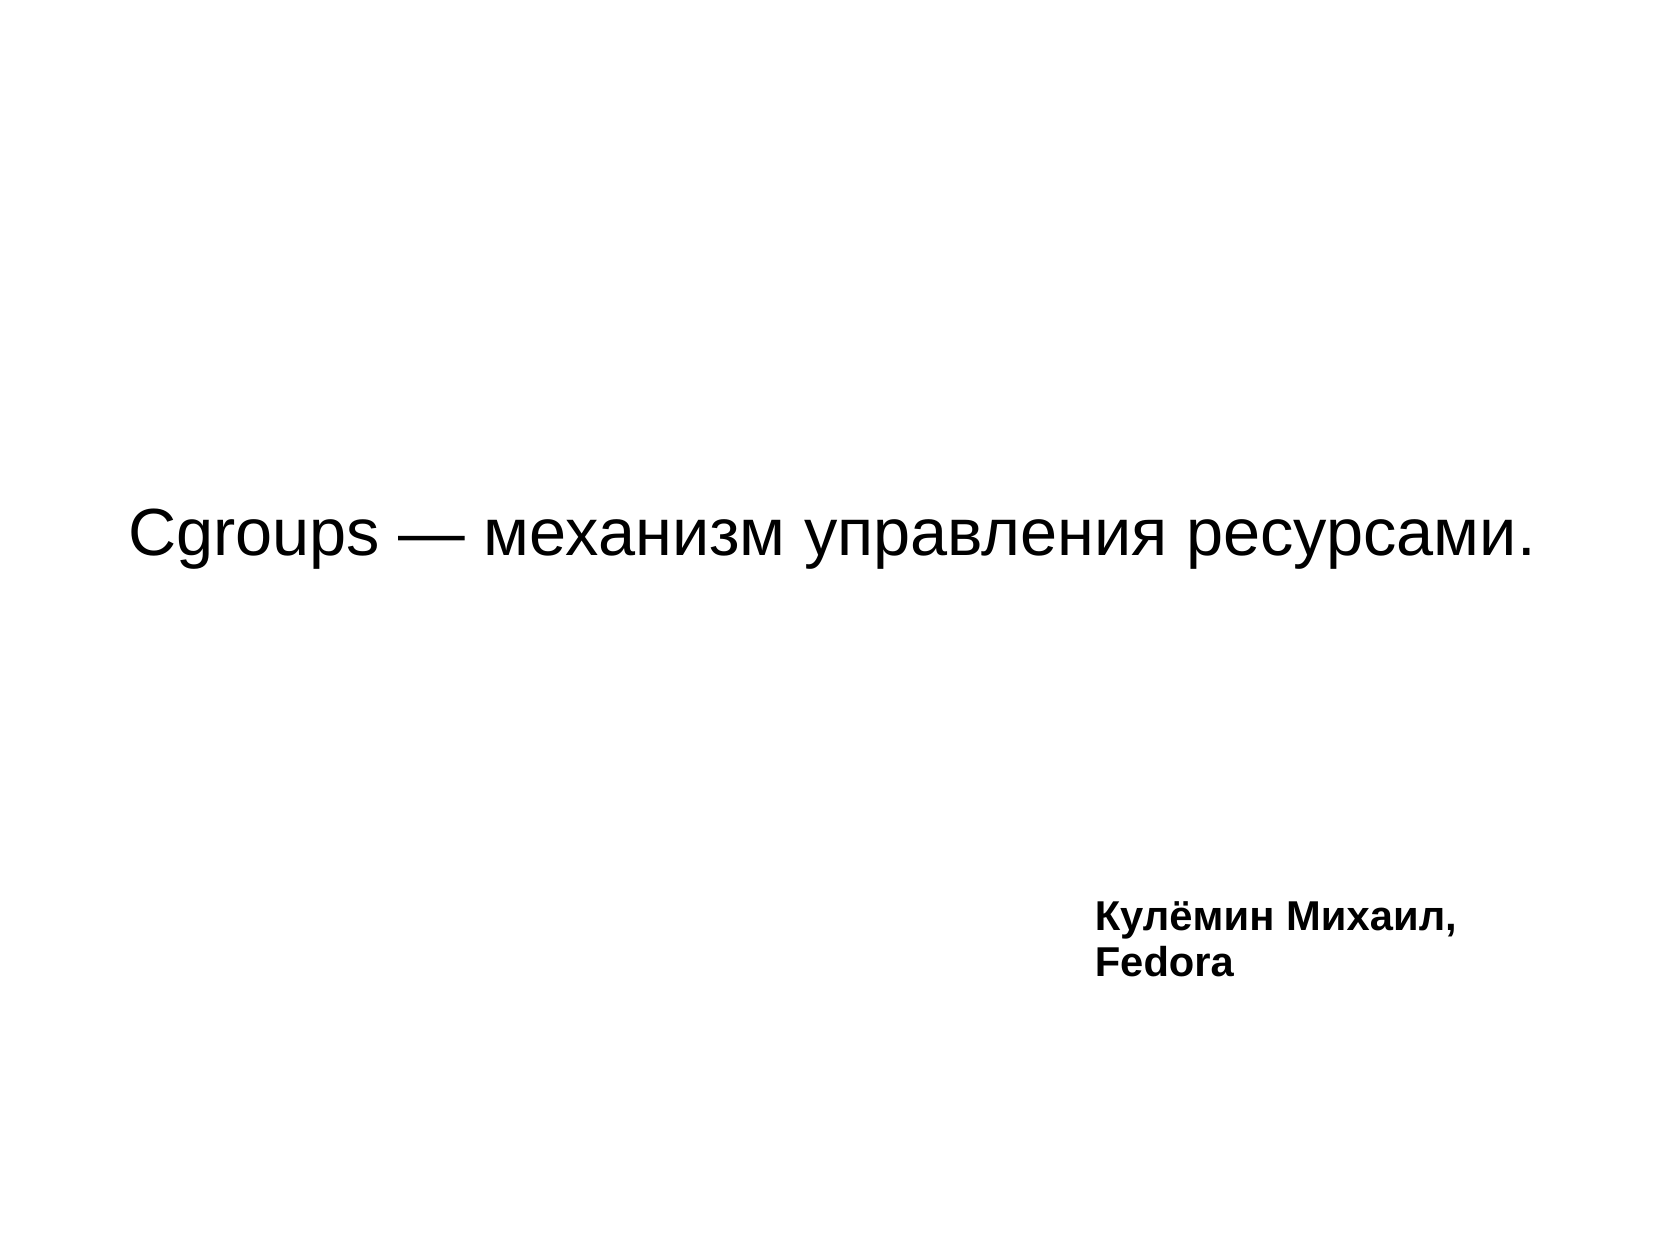

# Cgroups — механизм управления ресурсами.
Кулёмин Михаил,
Fedora